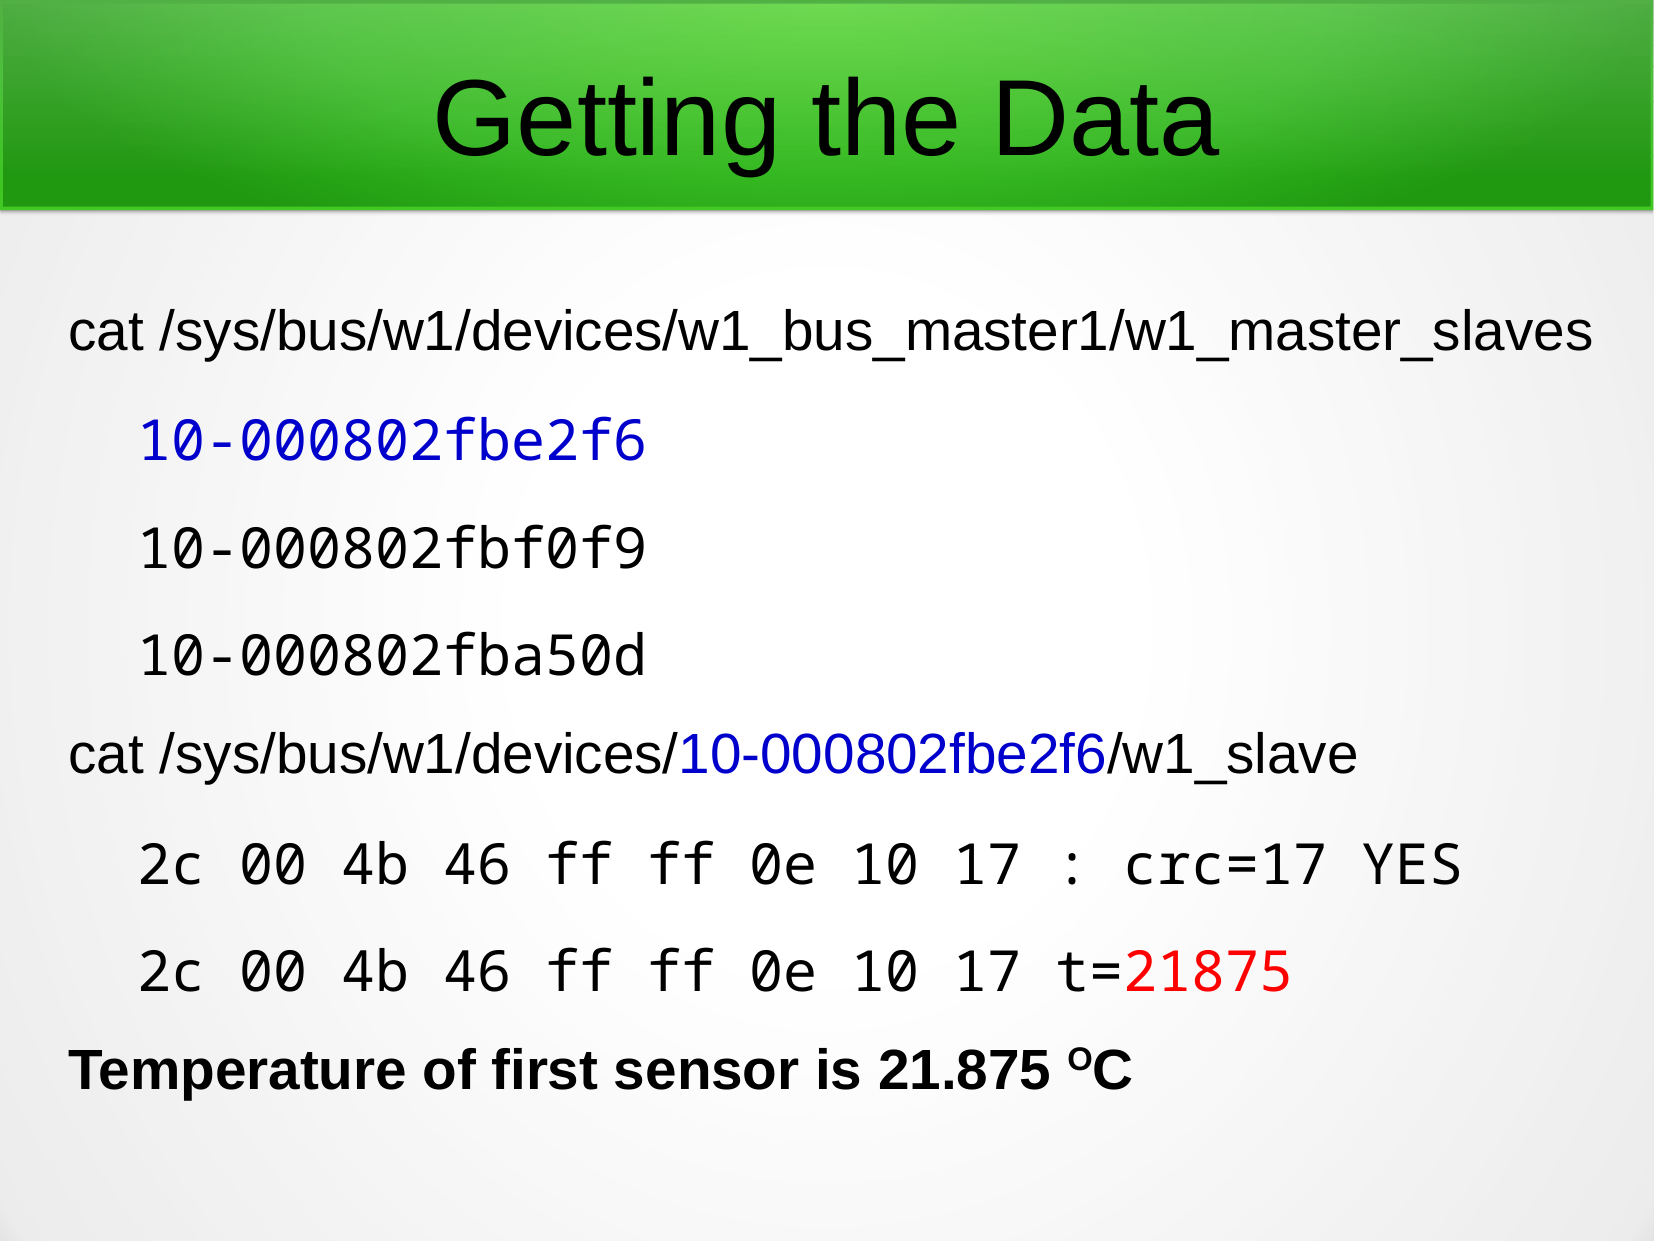

# Getting the Data
cat /sys/bus/w1/devices/w1_bus_master1/w1_master_slaves
10-000802fbe2f6
10-000802fbf0f9
10-000802fba50d
cat /sys/bus/w1/devices/10-000802fbe2f6/w1_slave
2c 00 4b 46 ff ff 0e 10 17 : crc=17 YES
2c 00 4b 46 ff ff 0e 10 17 t=21875
Temperature of first sensor is 21.875 OC